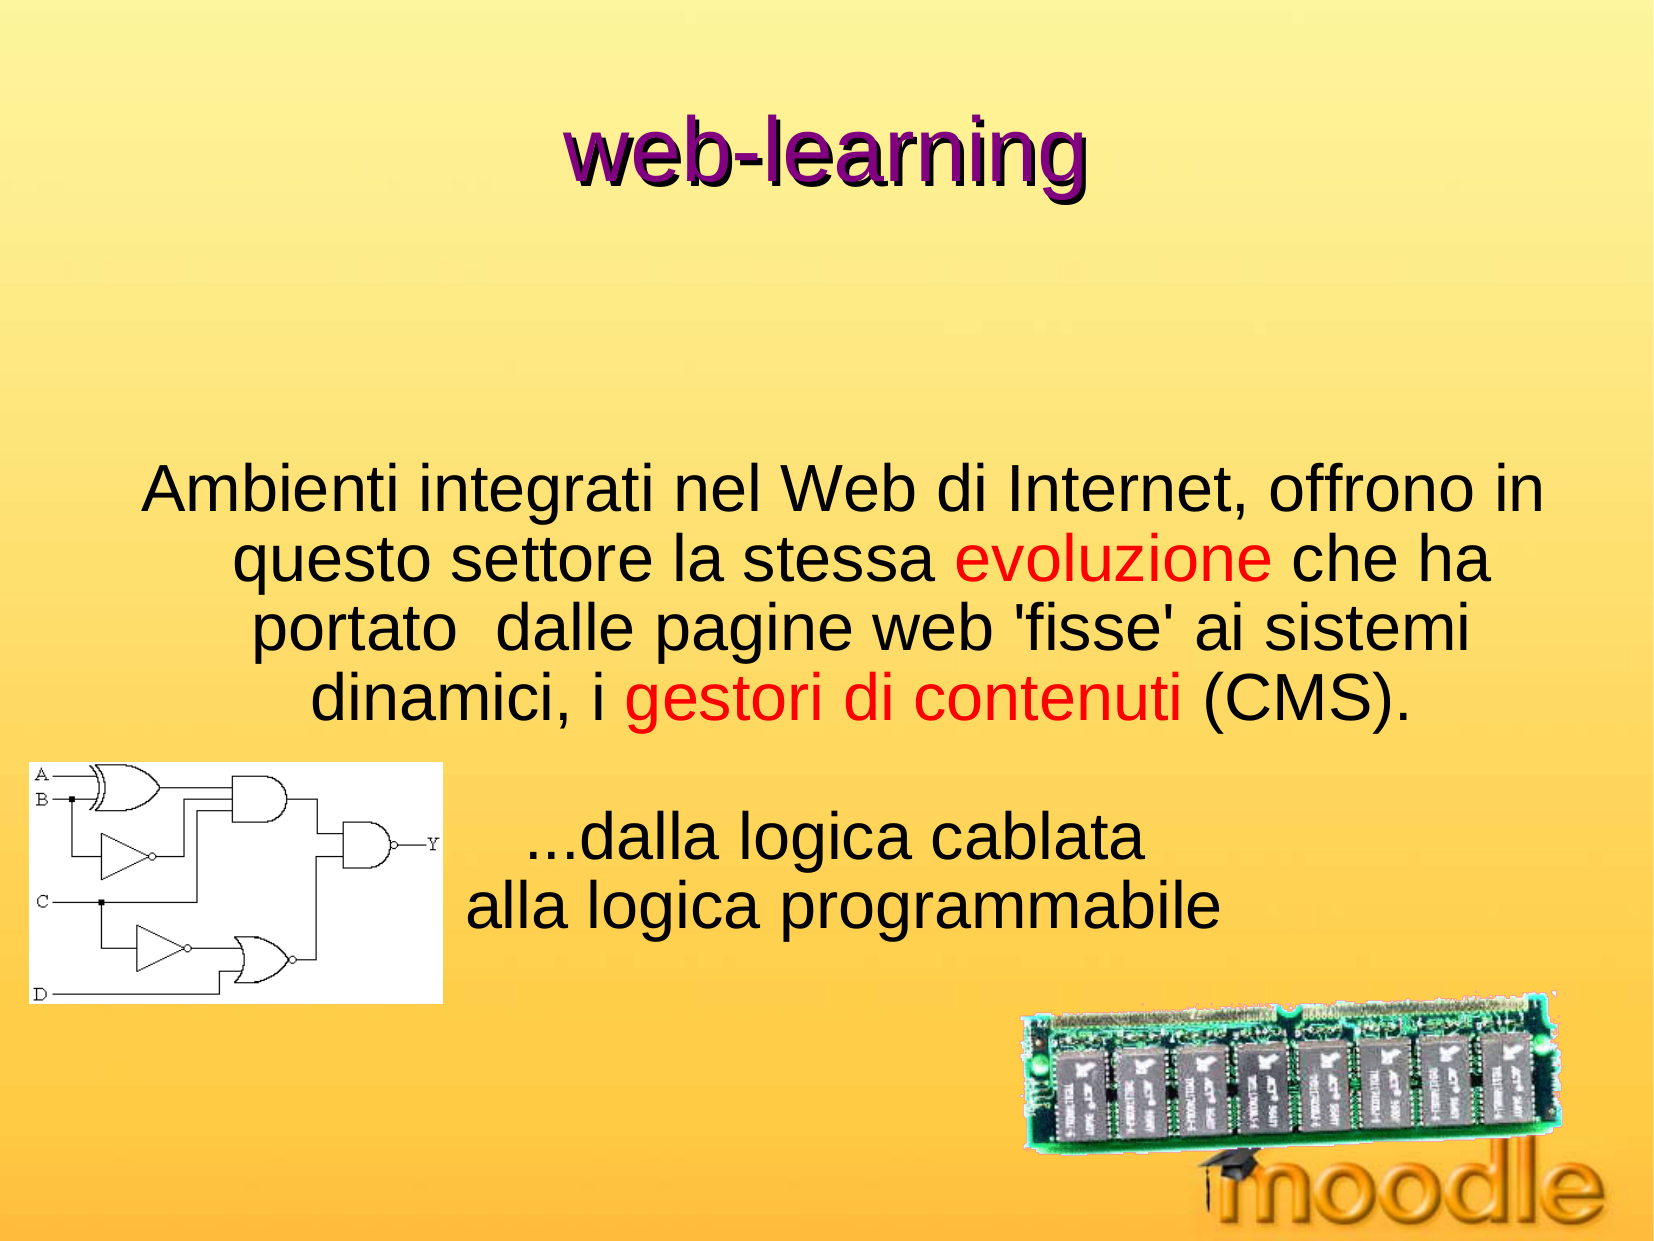

# web-learning
Ambienti integrati nel Web di Internet, offrono in questo settore la stessa evoluzione che ha portato dalle pagine web 'fisse' ai sistemi dinamici, i gestori di contenuti (CMS).
...dalla logica cablata
alla logica programmabile